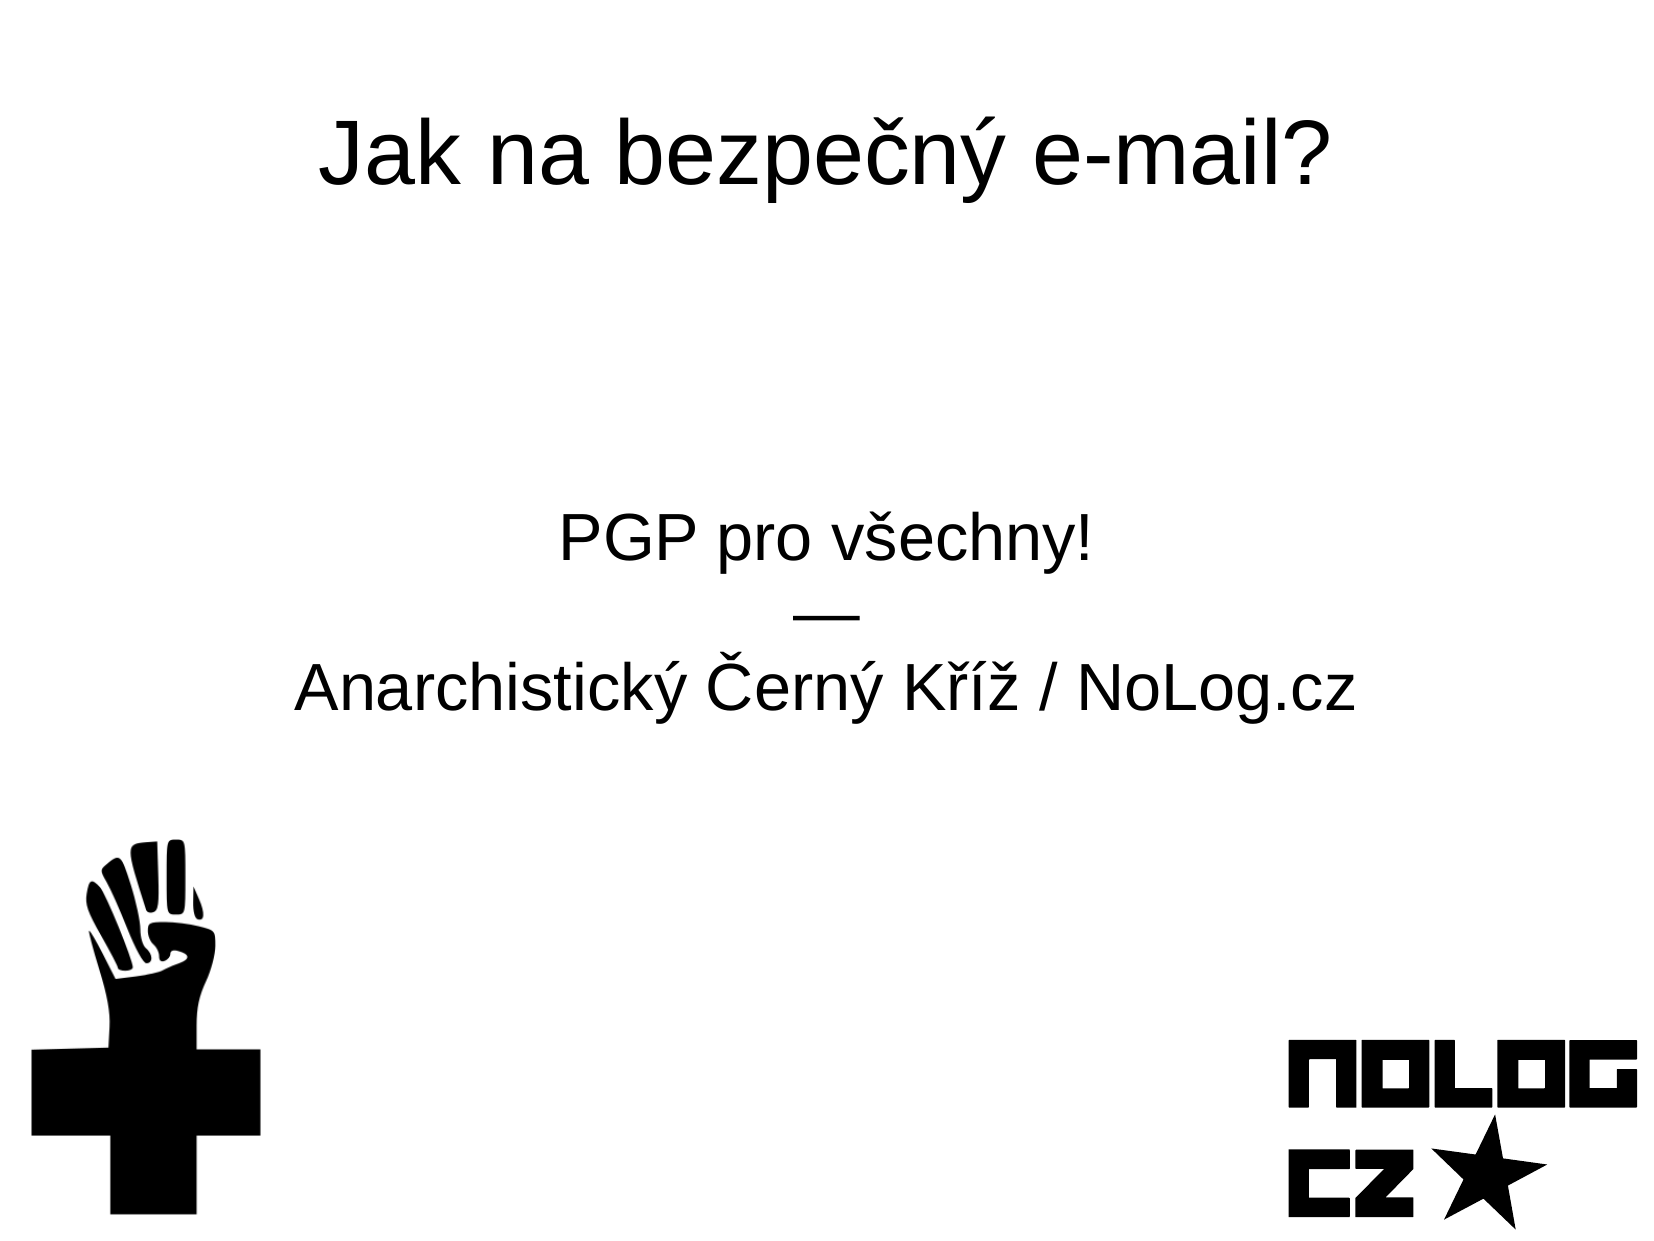

# Jak na bezpečný e-mail?
PGP pro všechny!
—
Anarchistický Černý Kříž / NoLog.cz